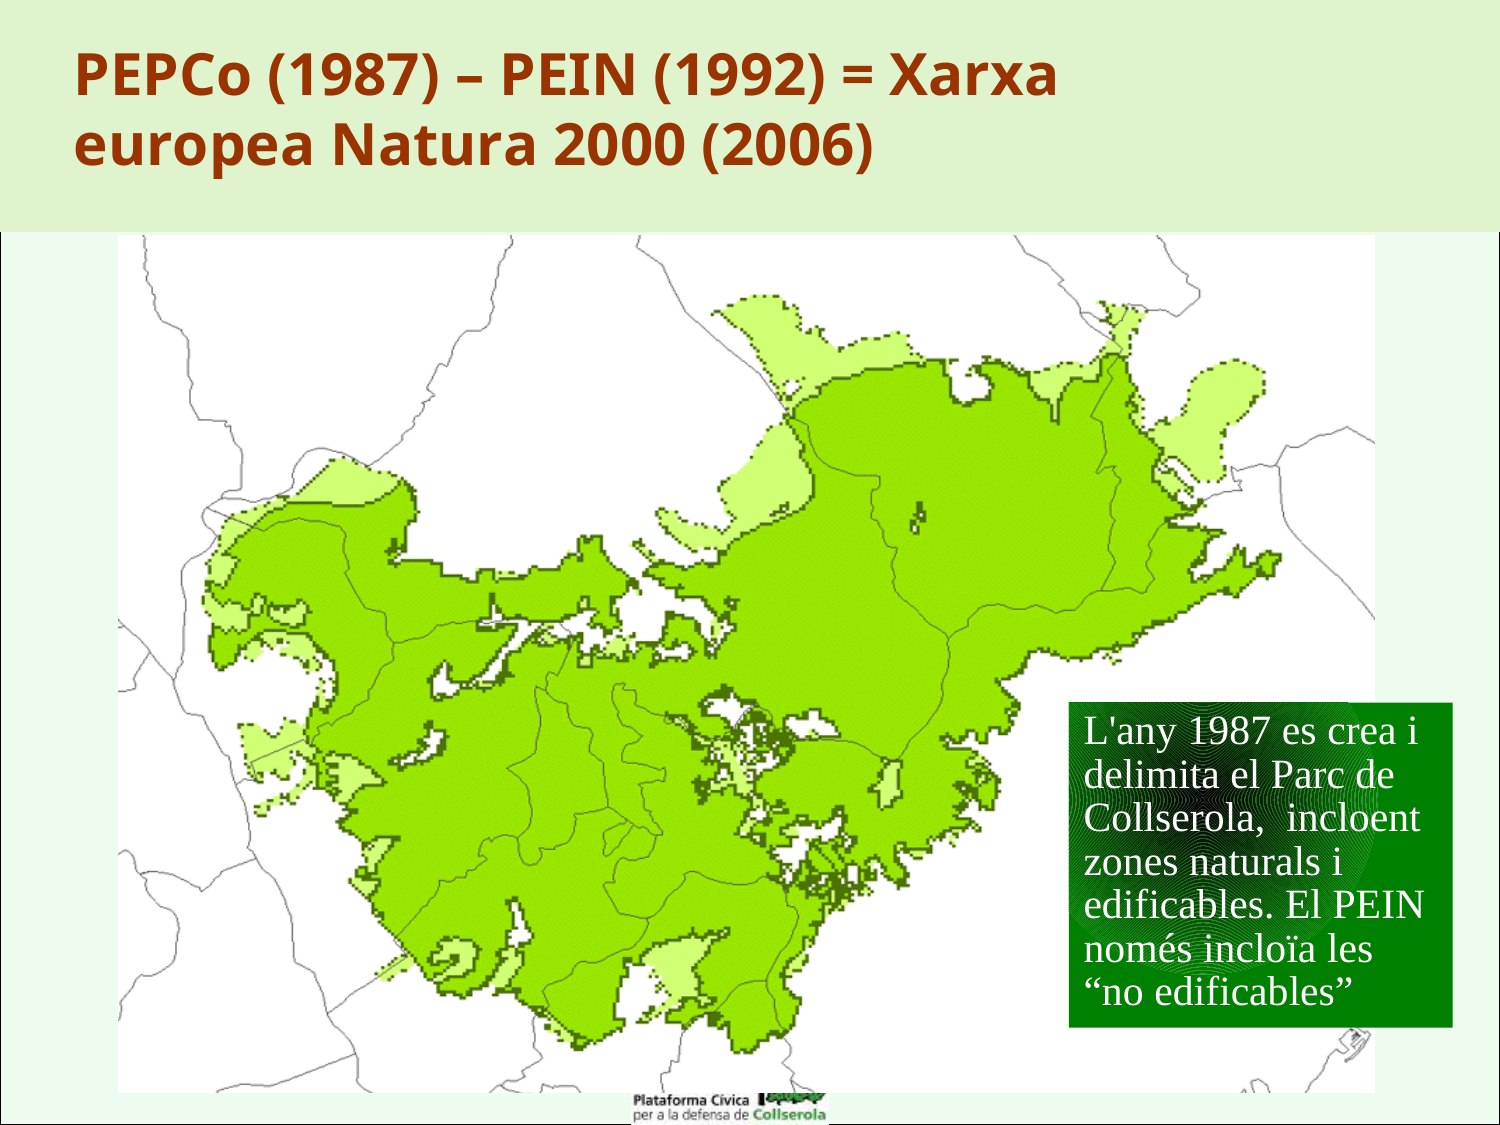

PEPCo (1987) – PEIN (1992) = Xarxa europea Natura 2000 (2006)
L'any 1987 es crea i delimita el Parc de Collserola, incloent zones naturals i edificables. El PEIN només incloïa les “no edificables”